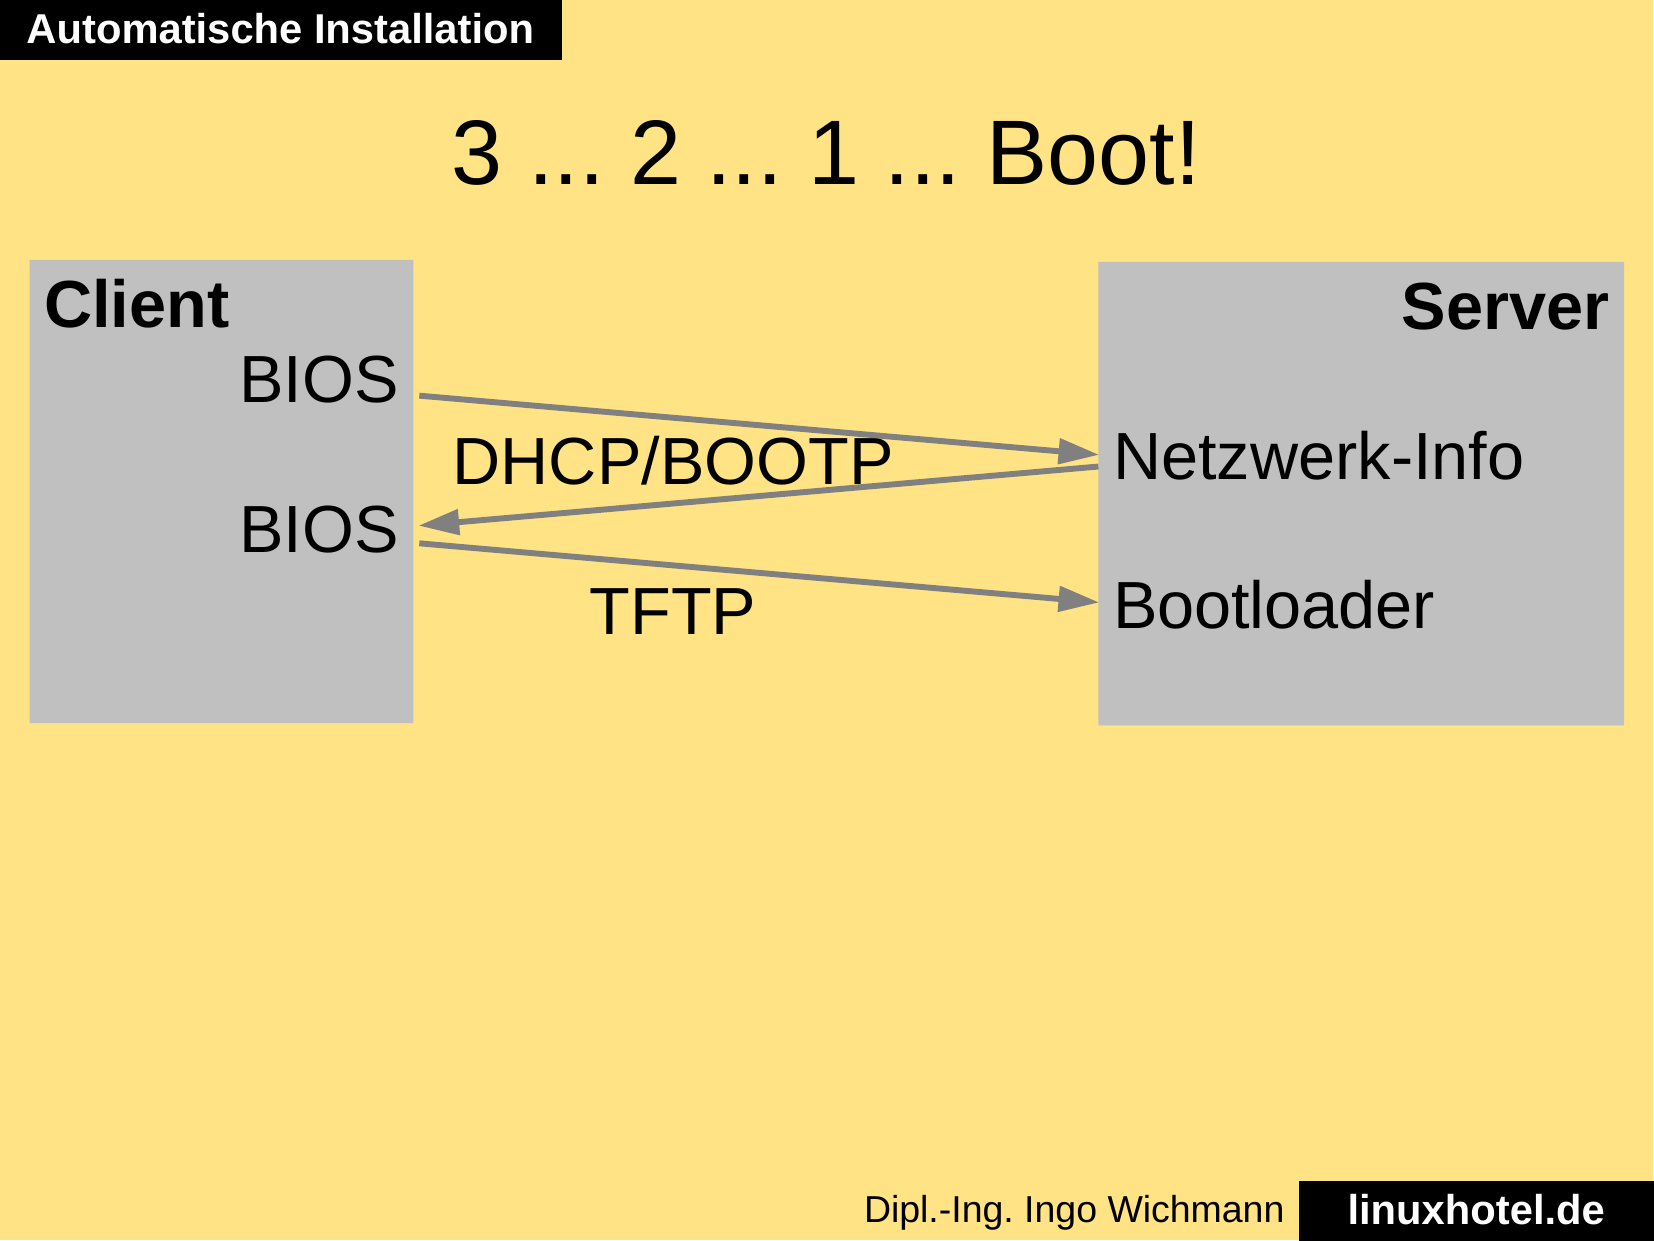

Automatische Installation
# 3 ... 2 ... 1 ... Boot!
Client
BIOS
BIOS
Server
Netzwerk-Info
Bootloader
DHCP/BOOTP
TFTP
linuxhotel.de
Dipl.-Ing. Ingo Wichmann